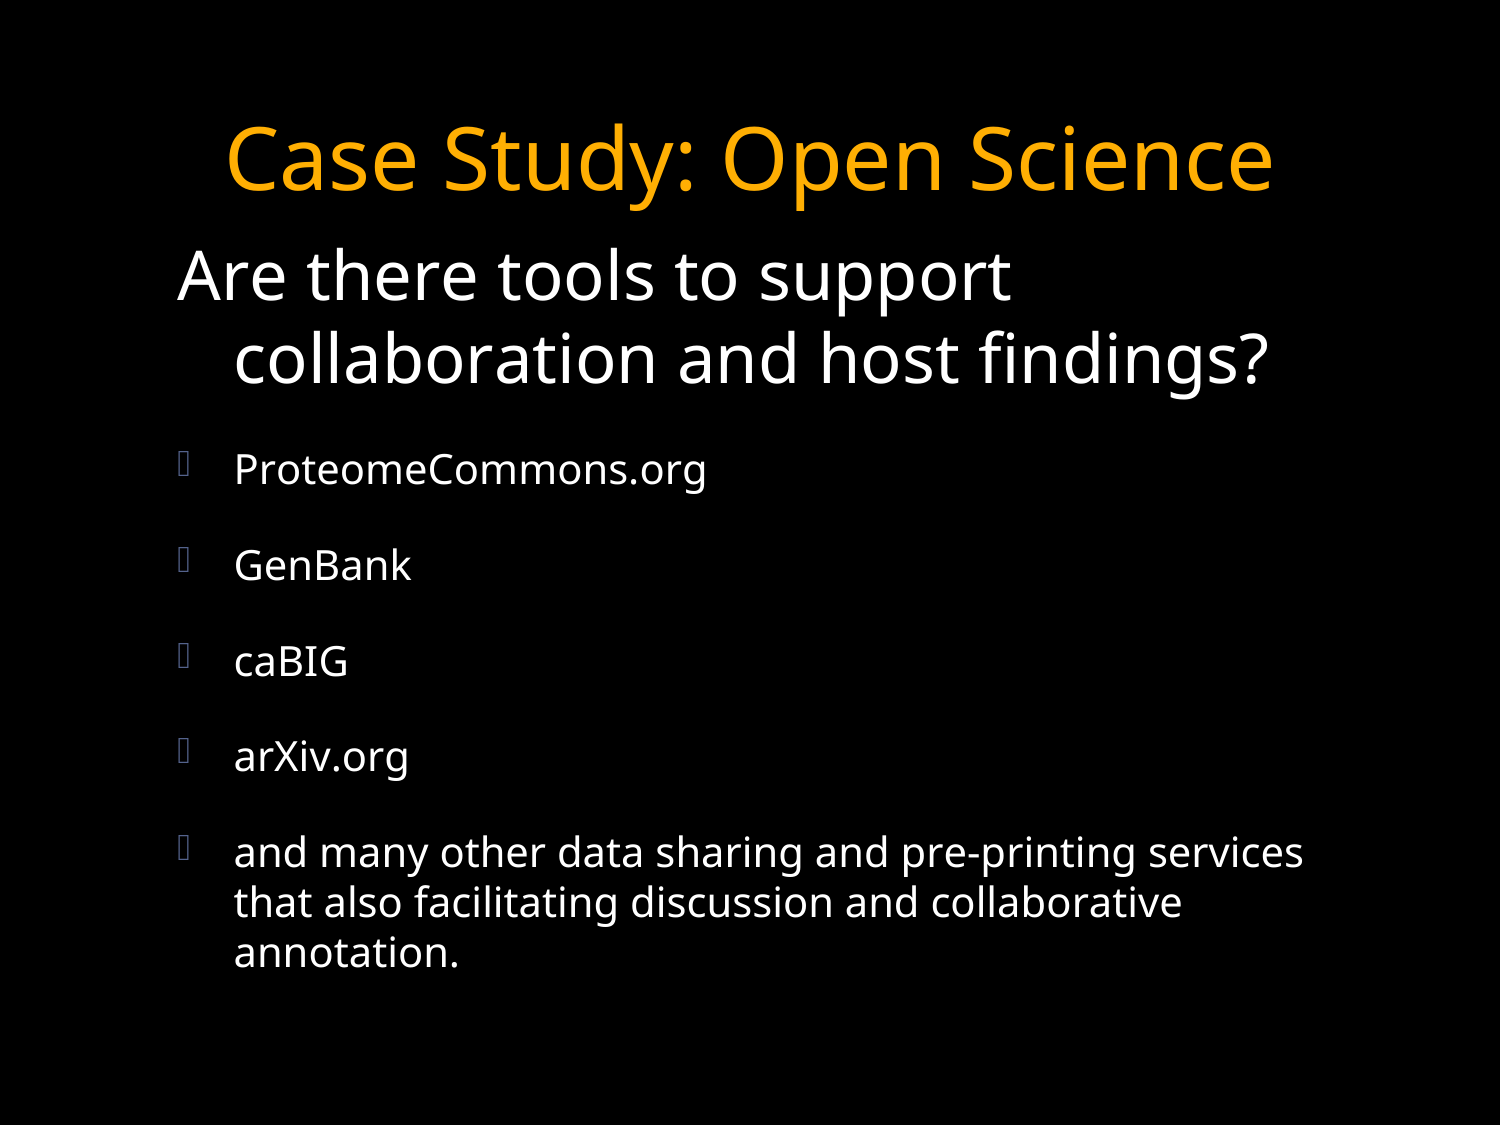

# Case Study: Open Science
Are there tools to support collaboration and host findings?
ProteomeCommons.org
GenBank
caBIG
arXiv.org
and many other data sharing and pre-printing services that also facilitating discussion and collaborative annotation.